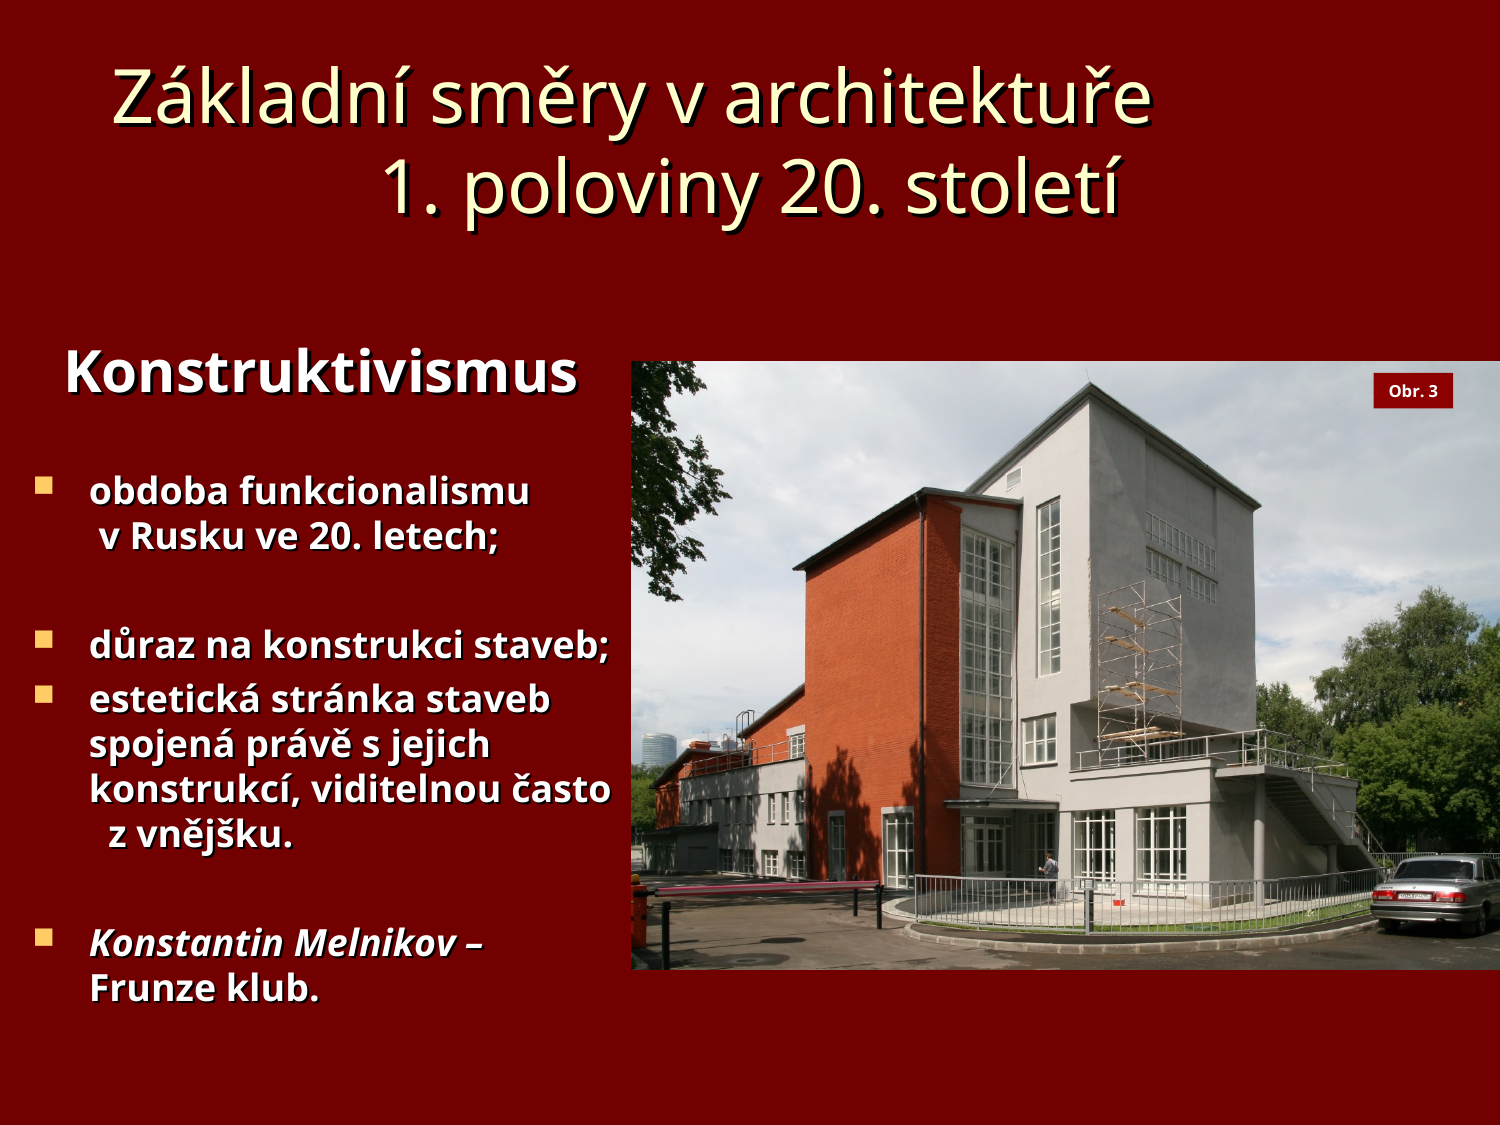

# Základní směry v architektuře 1. poloviny 20. století
 Konstruktivismus
obdoba funkcionalismu v Rusku ve 20. letech;
důraz na konstrukci staveb;
estetická stránka staveb spojená právě s jejich konstrukcí, viditelnou často z vnějšku.
Konstantin Melnikov – Frunze klub.
Obr. 3